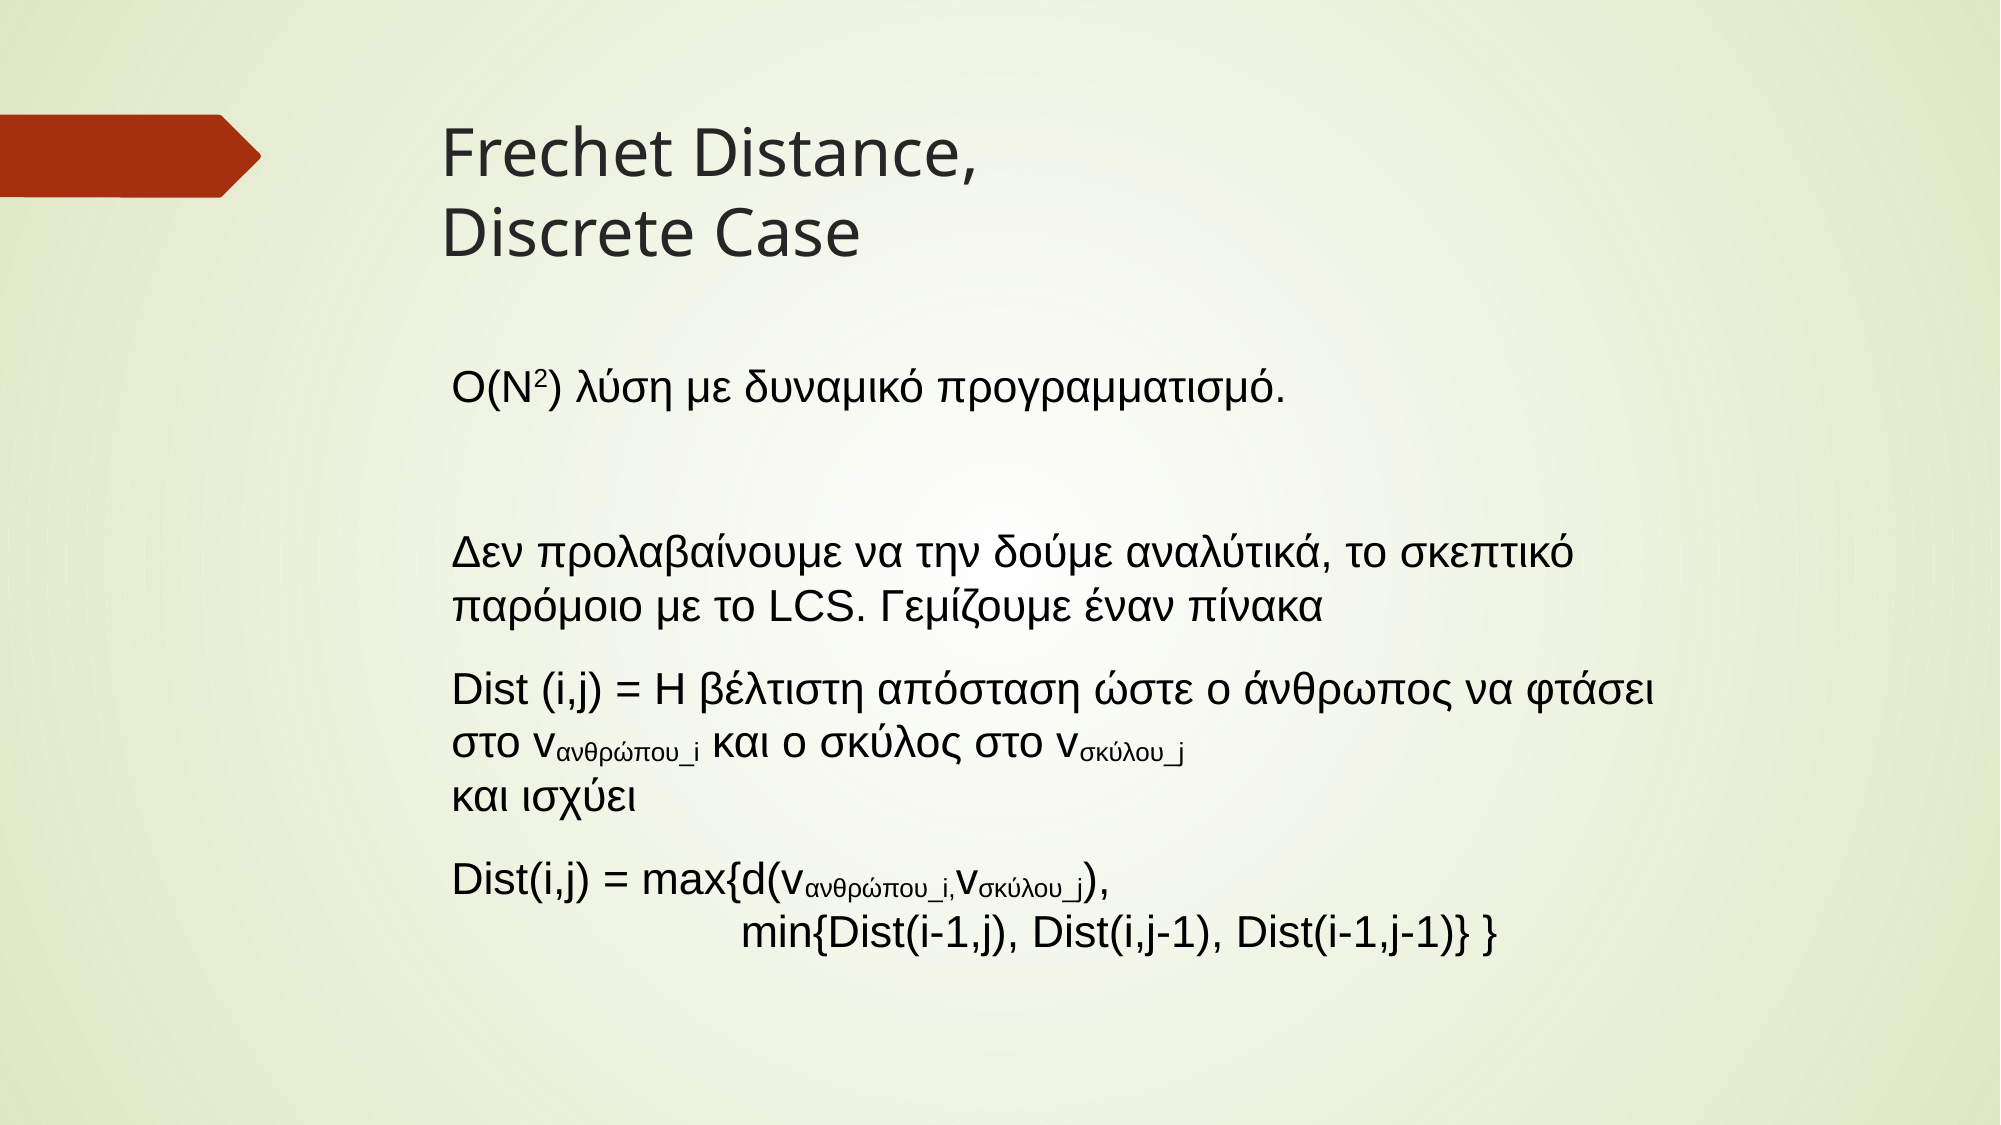

# Frechet Distance, Discrete Case
O(N2) λύση με δυναμικό προγραμματισμό.
Δεν προλαβαίνουμε να την δούμε αναλύτικά, το σκεπτικό παρόμοιο με το LCS. Γεμίζουμε έναν πίνακα
Dist (i,j) = Η βέλτιστη απόσταση ώστε ο άνθρωπος να φτάσει στο vανθρώπου_i και ο σκύλος στο vσκύλου_j
και ισχύει
Dist(i,j) = max{d(vανθρώπου_i,vσκύλου_j),
				min{Dist(i-1,j), Dist(i,j-1), Dist(i-1,j-1)} }